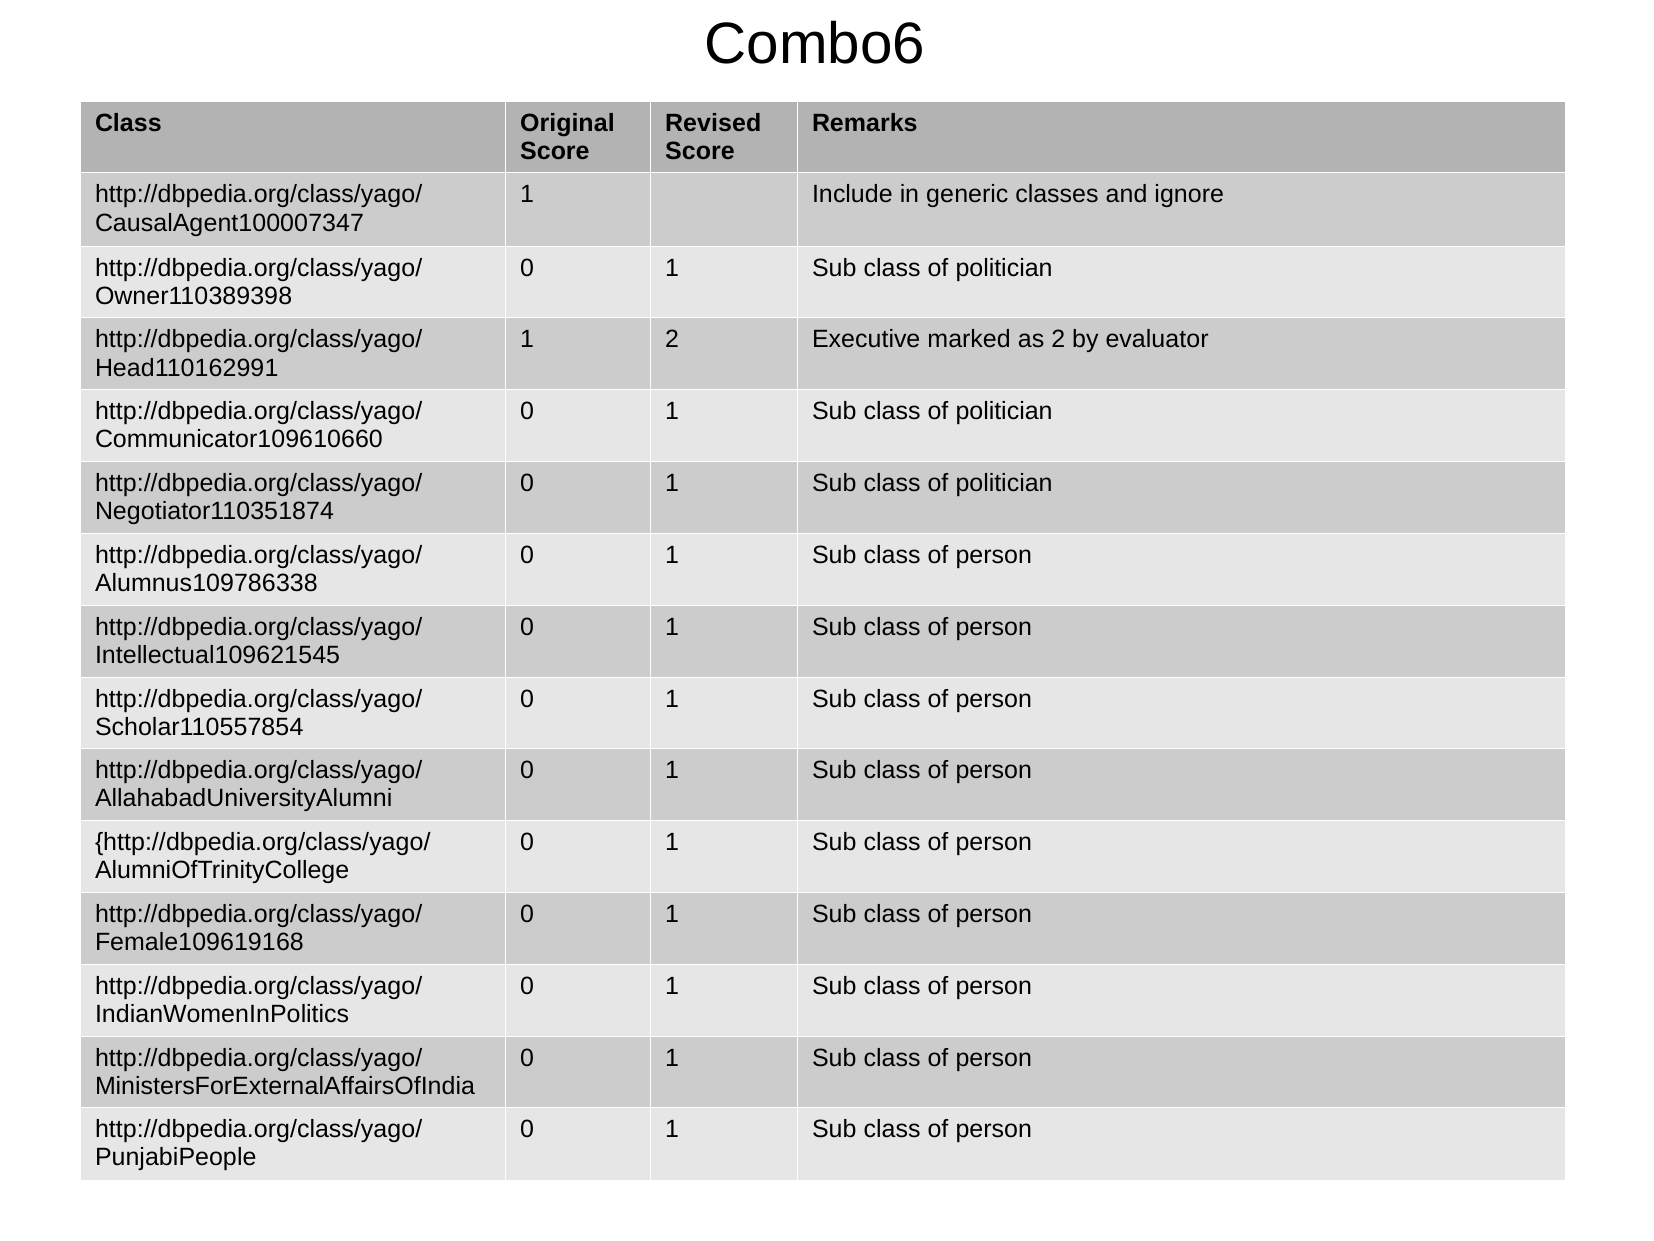

# Combo6
| Class | Original Score | Revised Score | Remarks |
| --- | --- | --- | --- |
| http://dbpedia.org/class/yago/CausalAgent100007347 | 1 | | Include in generic classes and ignore |
| http://dbpedia.org/class/yago/Owner110389398 | 0 | 1 | Sub class of politician |
| http://dbpedia.org/class/yago/Head110162991 | 1 | 2 | Executive marked as 2 by evaluator |
| http://dbpedia.org/class/yago/Communicator109610660 | 0 | 1 | Sub class of politician |
| http://dbpedia.org/class/yago/Negotiator110351874 | 0 | 1 | Sub class of politician |
| http://dbpedia.org/class/yago/Alumnus109786338 | 0 | 1 | Sub class of person |
| http://dbpedia.org/class/yago/Intellectual109621545 | 0 | 1 | Sub class of person |
| http://dbpedia.org/class/yago/Scholar110557854 | 0 | 1 | Sub class of person |
| http://dbpedia.org/class/yago/AllahabadUniversityAlumni | 0 | 1 | Sub class of person |
| {http://dbpedia.org/class/yago/AlumniOfTrinityCollege | 0 | 1 | Sub class of person |
| http://dbpedia.org/class/yago/Female109619168 | 0 | 1 | Sub class of person |
| http://dbpedia.org/class/yago/IndianWomenInPolitics | 0 | 1 | Sub class of person |
| http://dbpedia.org/class/yago/MinistersForExternalAffairsOfIndia | 0 | 1 | Sub class of person |
| http://dbpedia.org/class/yago/PunjabiPeople | 0 | 1 | Sub class of person |